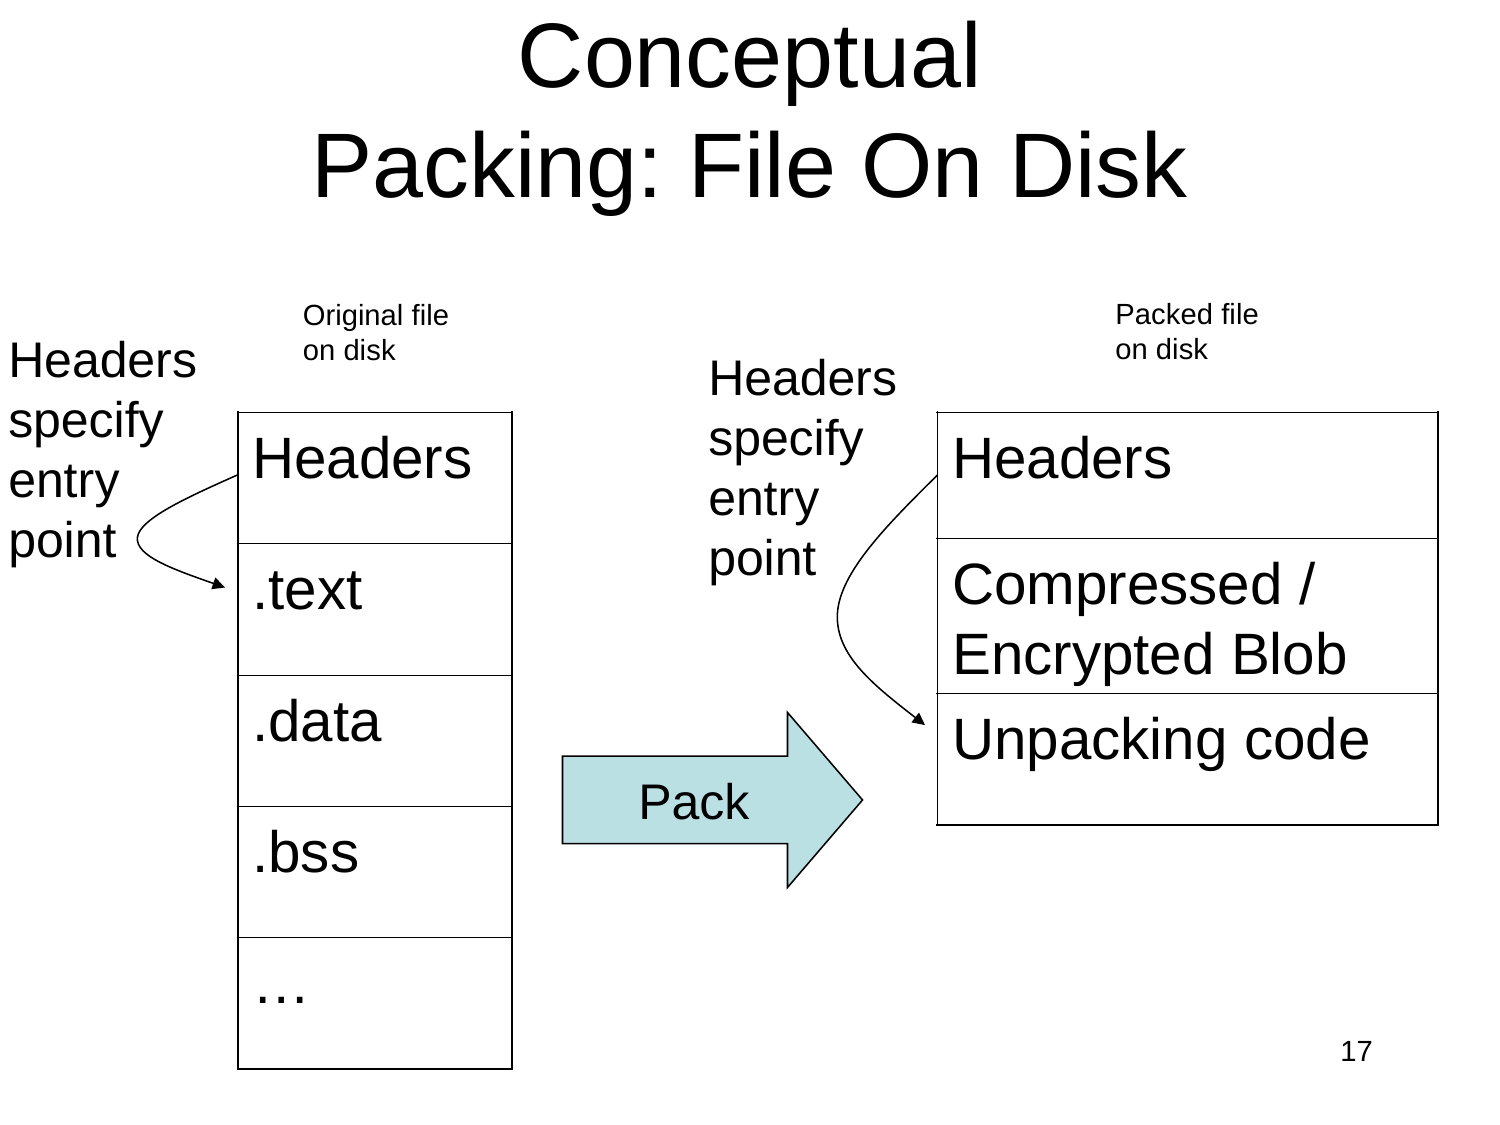

# Conceptual Packing: File On Disk
Packed file
on disk
Original file
on disk
Headers
specify
entry
point
Headers
specify
entry
point
| Headers |
| --- |
| .text |
| .data |
| .bss |
| … |
| Headers |
| --- |
| Compressed / Encrypted Blob |
| Unpacking code |
Pack